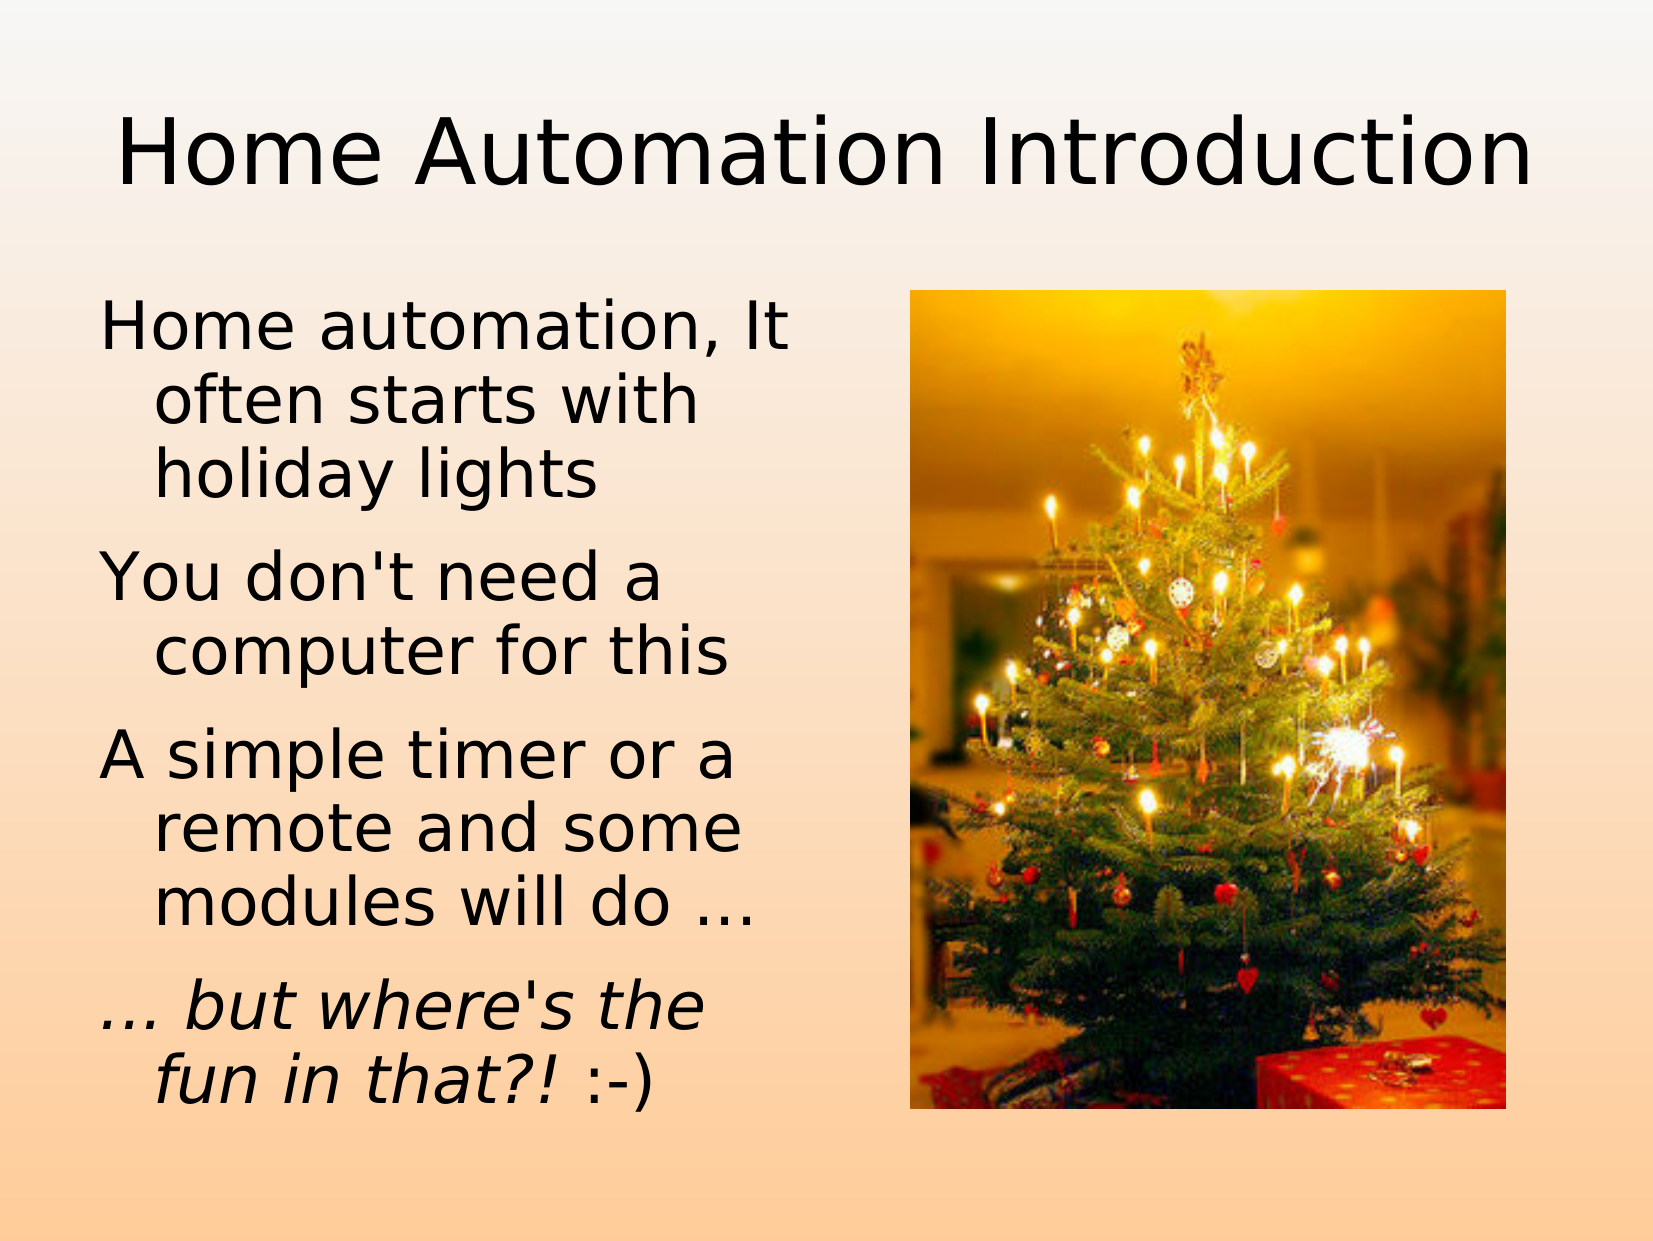

# Home Automation Introduction
Home automation, It often starts with holiday lights
You don't need a computer for this
A simple timer or a remote and some modules will do ...
... but where's the fun in that?! :-)